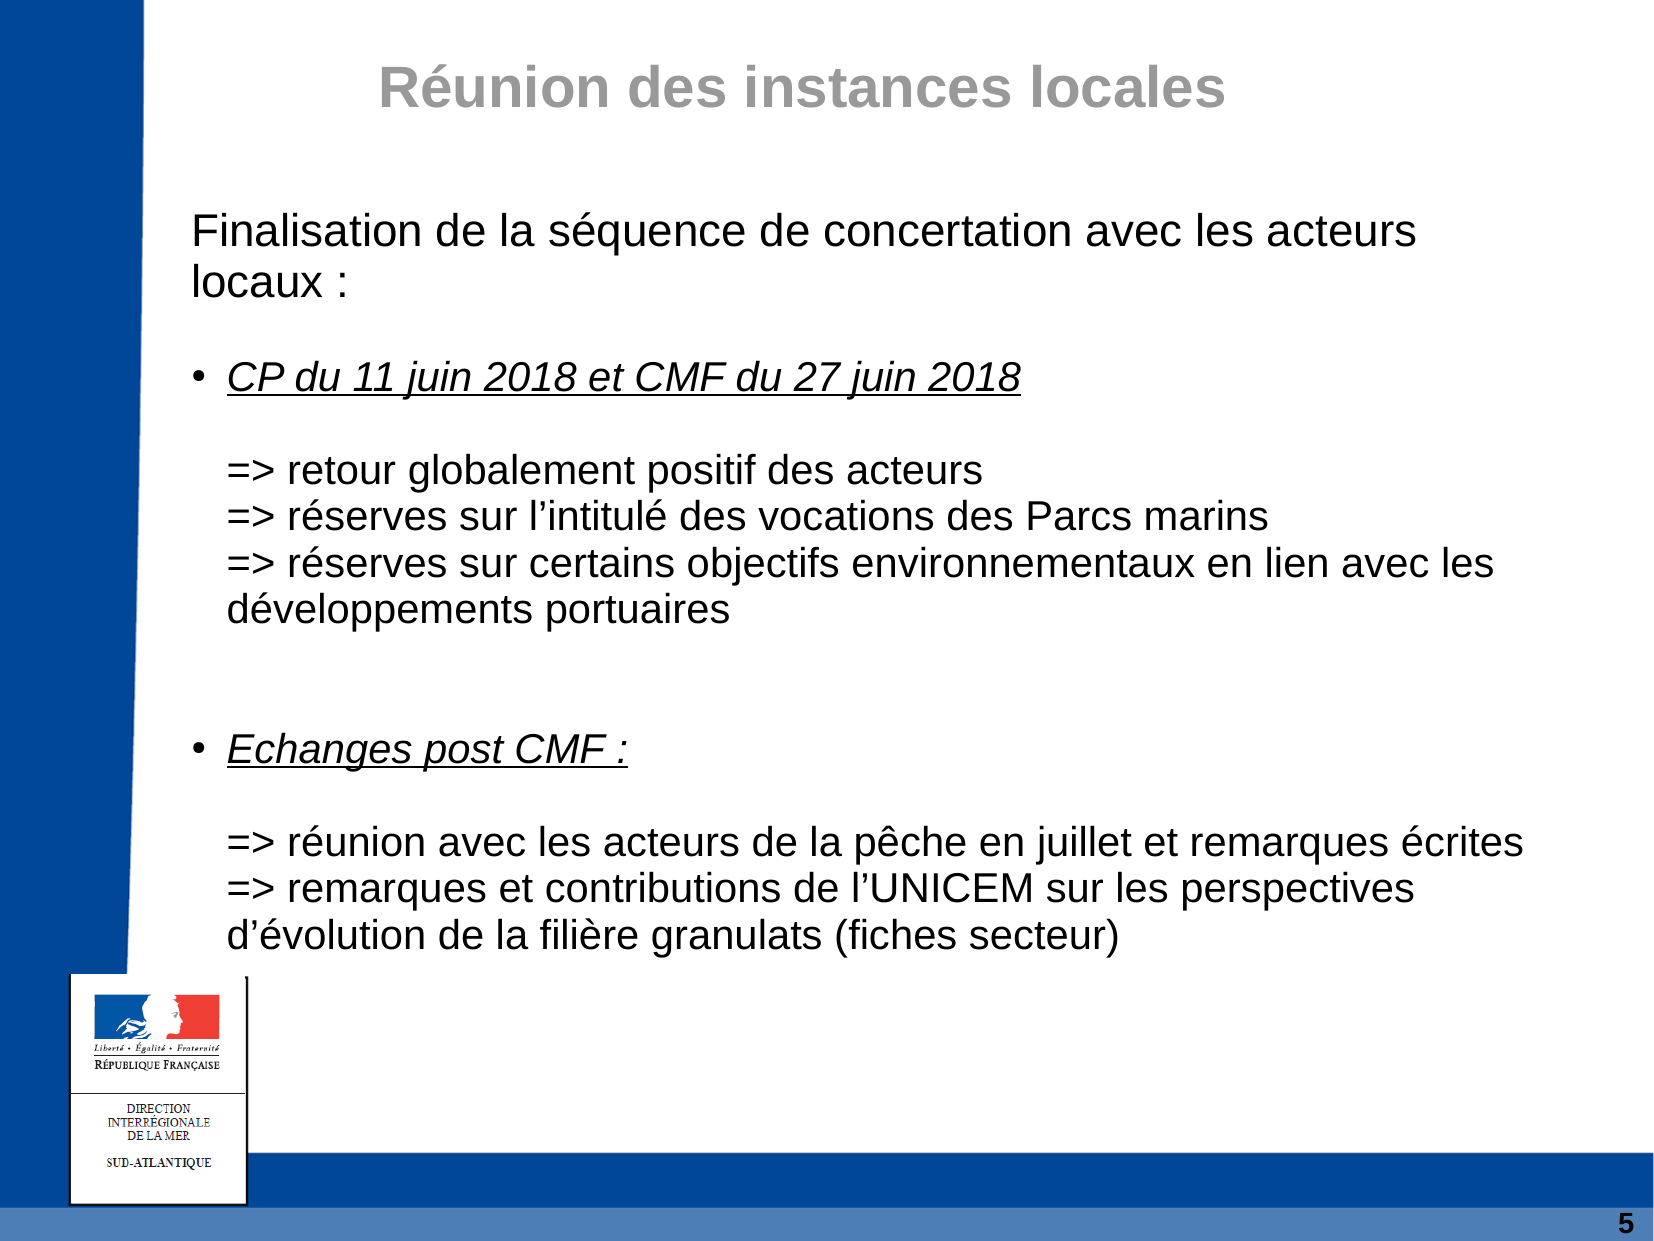

Réunion des instances locales
Finalisation de la séquence de concertation avec les acteurs locaux :
CP du 11 juin 2018 et CMF du 27 juin 2018
=> retour globalement positif des acteurs
=> réserves sur l’intitulé des vocations des Parcs marins
=> réserves sur certains objectifs environnementaux en lien avec les développements portuaires
Echanges post CMF :
=> réunion avec les acteurs de la pêche en juillet et remarques écrites
=> remarques et contributions de l’UNICEM sur les perspectives d’évolution de la filière granulats (fiches secteur)